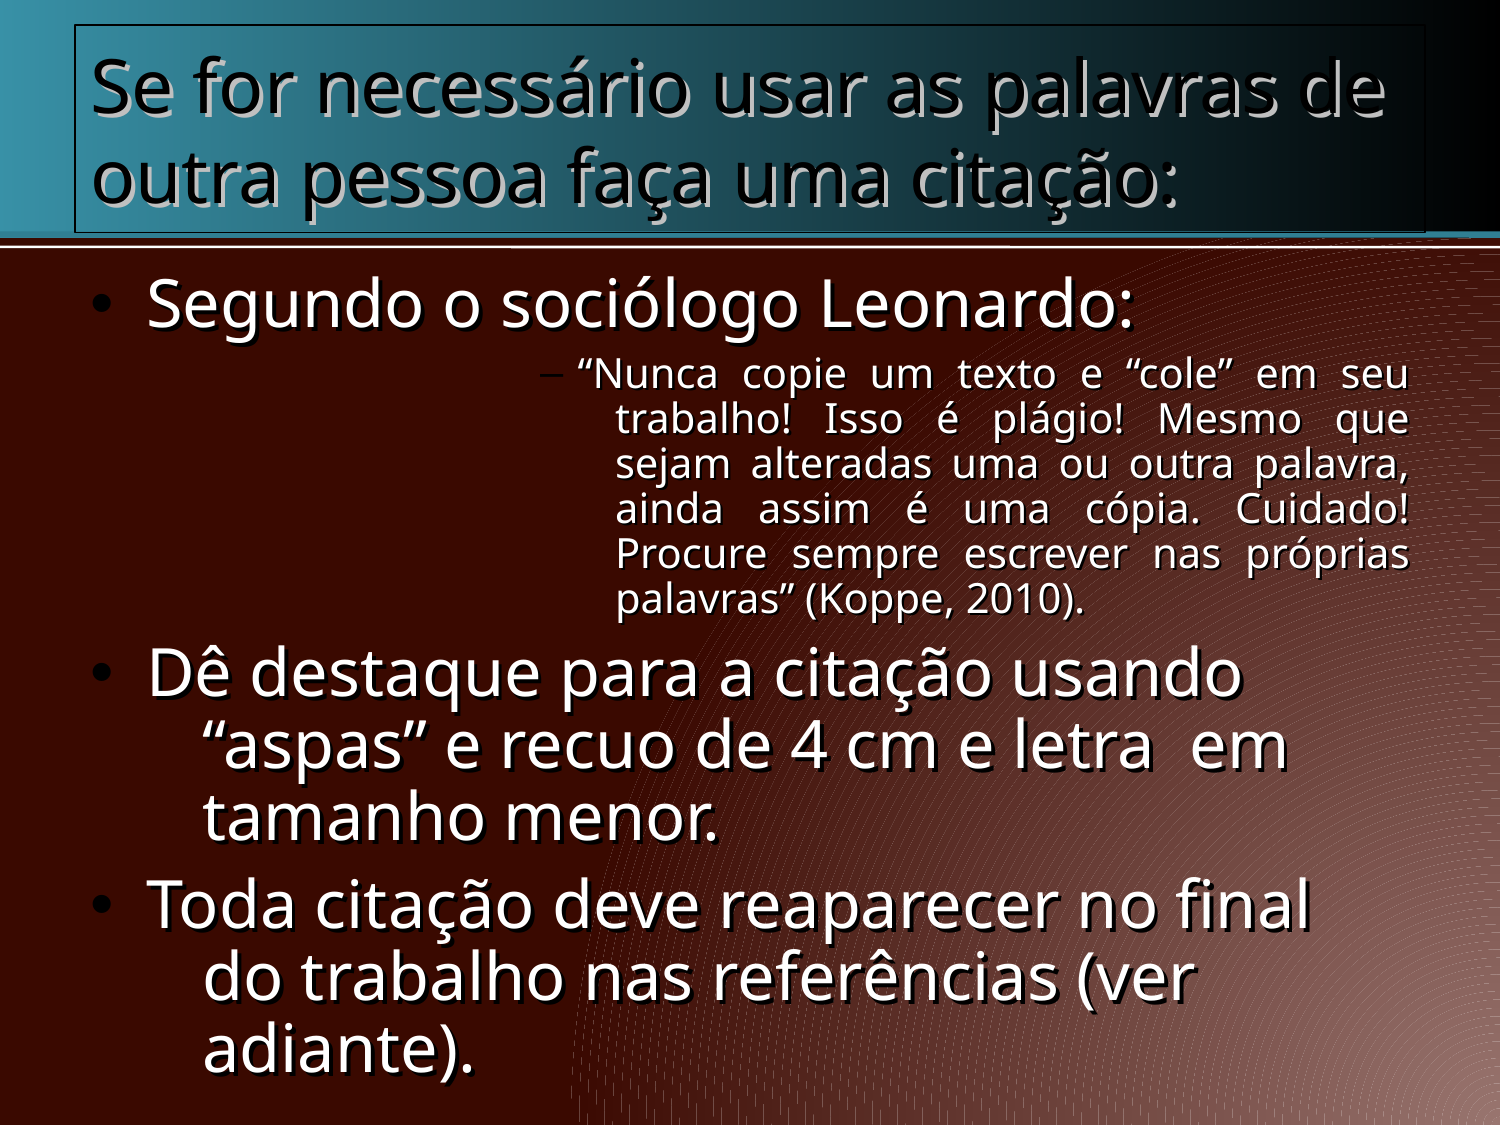

Se for necessário usar as palavras de outra pessoa faça uma citação:
# Segundo o sociólogo Leonardo:
“Nunca copie um texto e “cole” em seu trabalho! Isso é plágio! Mesmo que sejam alteradas uma ou outra palavra, ainda assim é uma cópia. Cuidado! Procure sempre escrever nas próprias palavras” (Koppe, 2010).
Dê destaque para a citação usando “aspas” e recuo de 4 cm e letra em tamanho menor.
Toda citação deve reaparecer no final do trabalho nas referências (ver adiante).